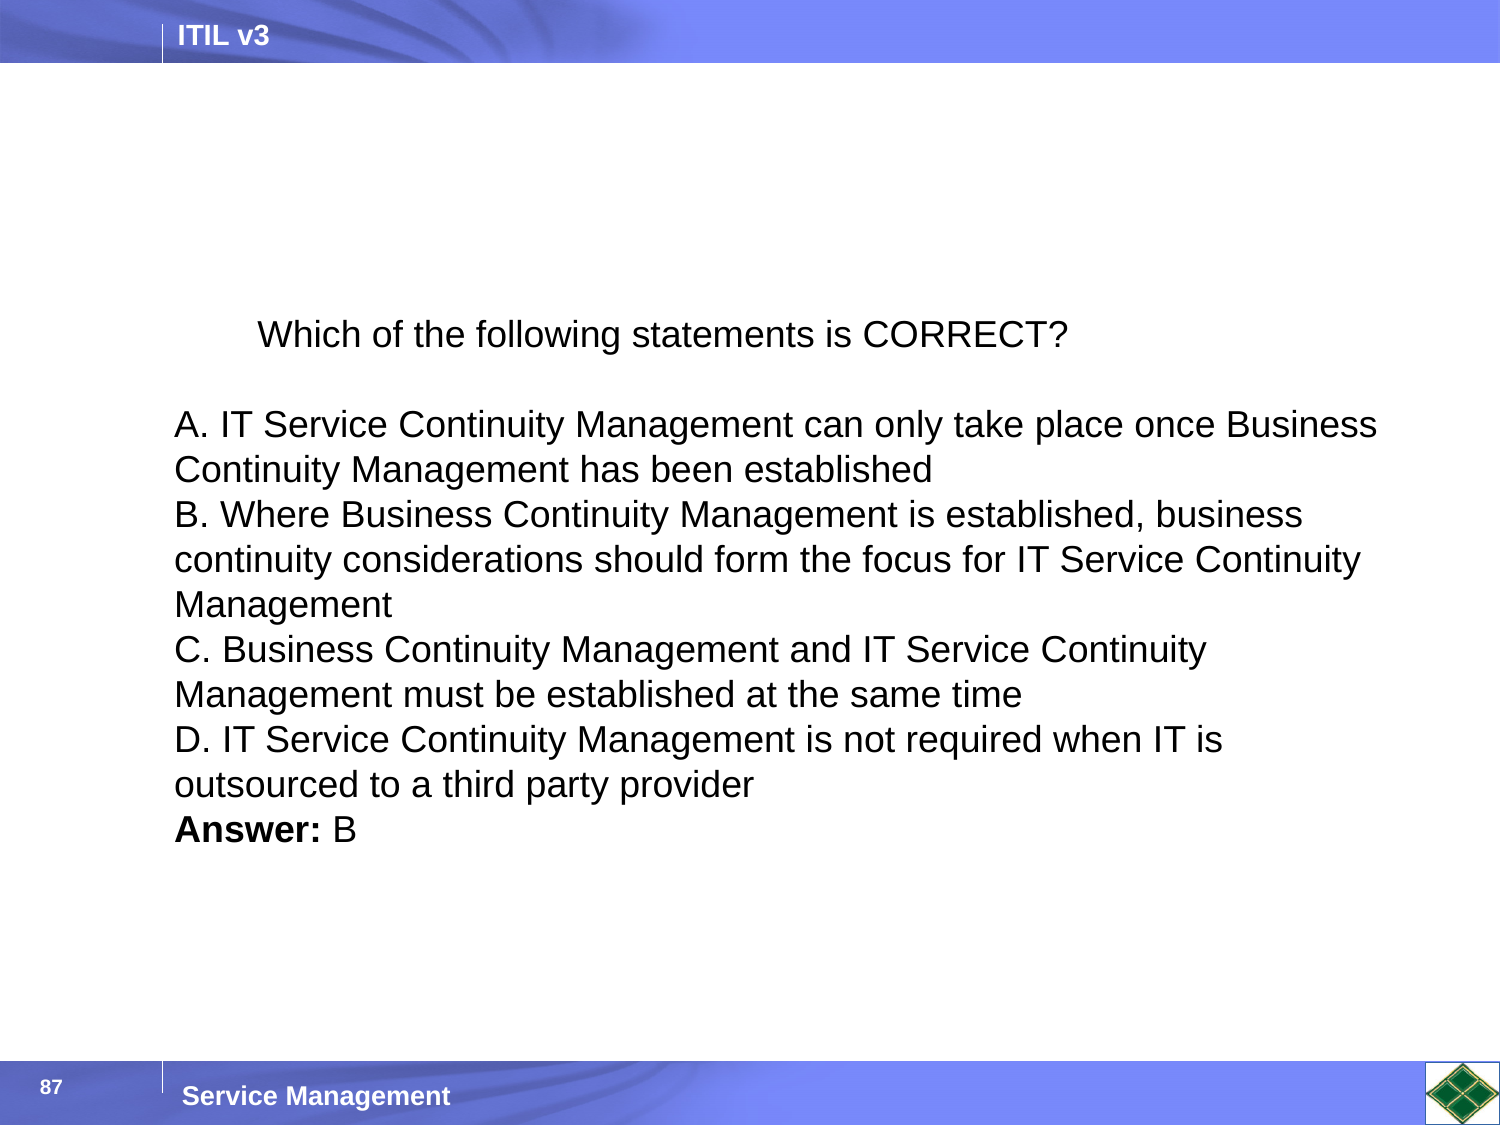

174. Which of the following statements is CORRECT?
A. IT Service Continuity Management can only take place once Business Continuity Management has been established
B. Where Business Continuity Management is established, business continuity considerations should form the focus for IT Service Continuity Management
C. Business Continuity Management and IT Service Continuity Management must be established at the same time
D. IT Service Continuity Management is not required when IT is outsourced to a third party provider
Answer: B